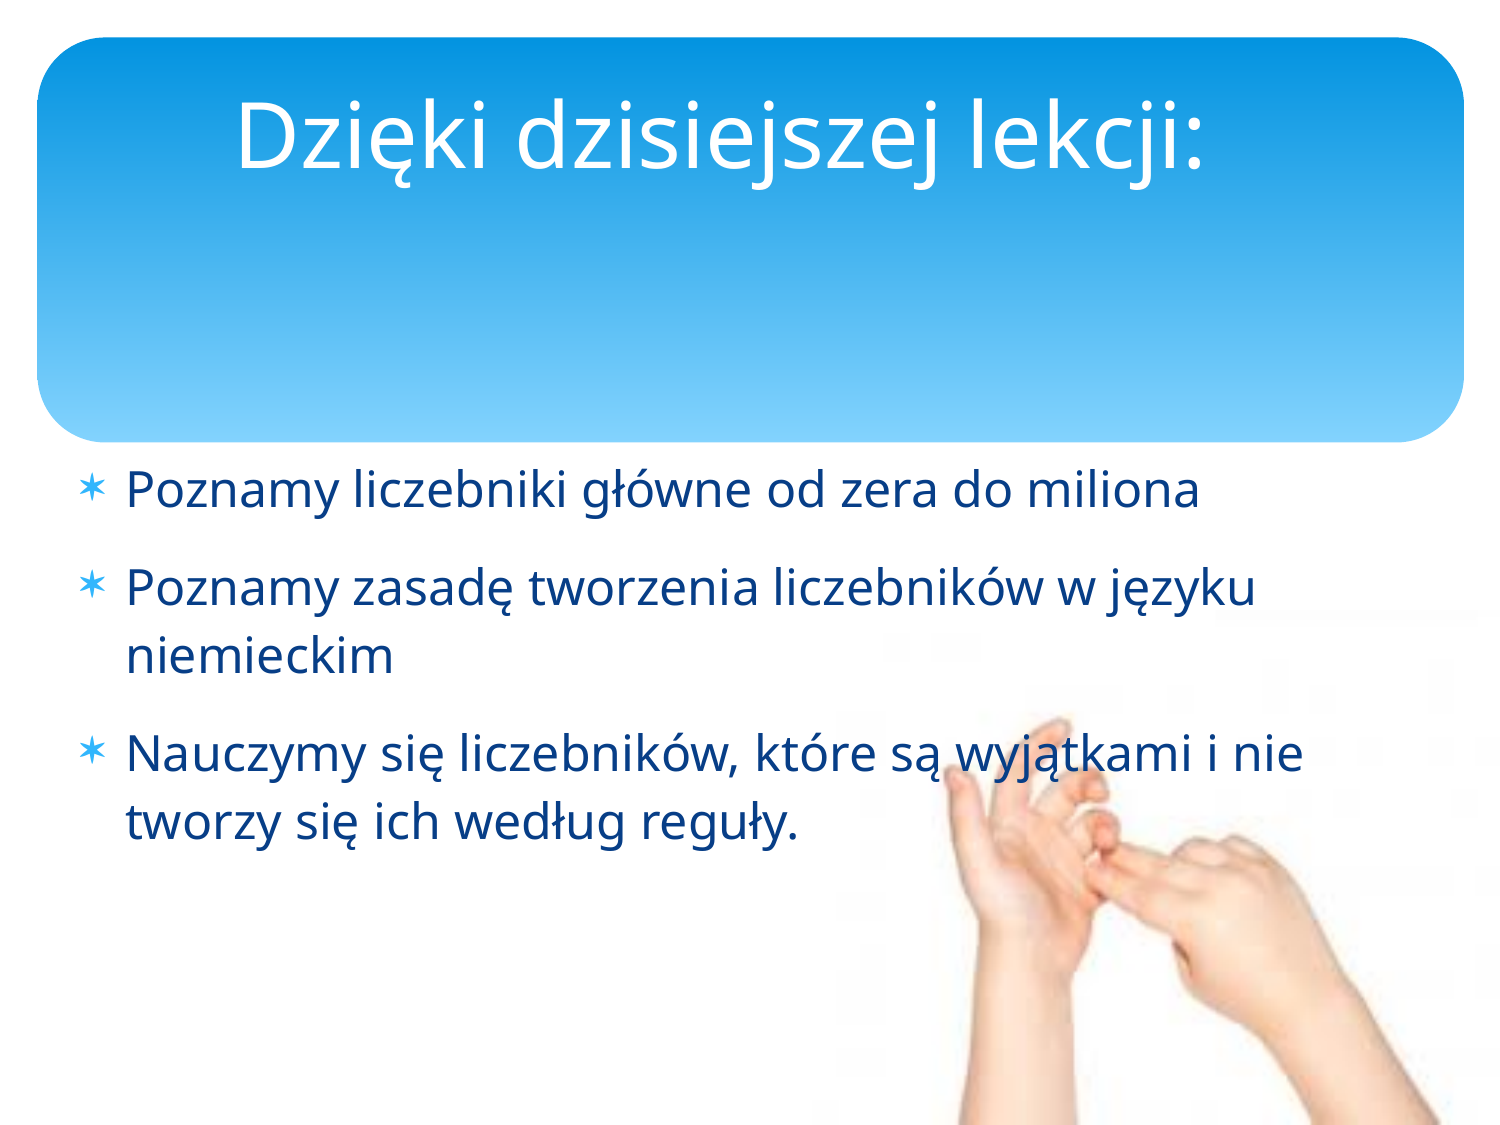

Dzięki dzisiejszej lekcji:
# Poznamy liczebniki główne od zera do miliona
Poznamy zasadę tworzenia liczebników w języku niemieckim
Nauczymy się liczebników, które są wyjątkami i nie tworzy się ich według reguły.